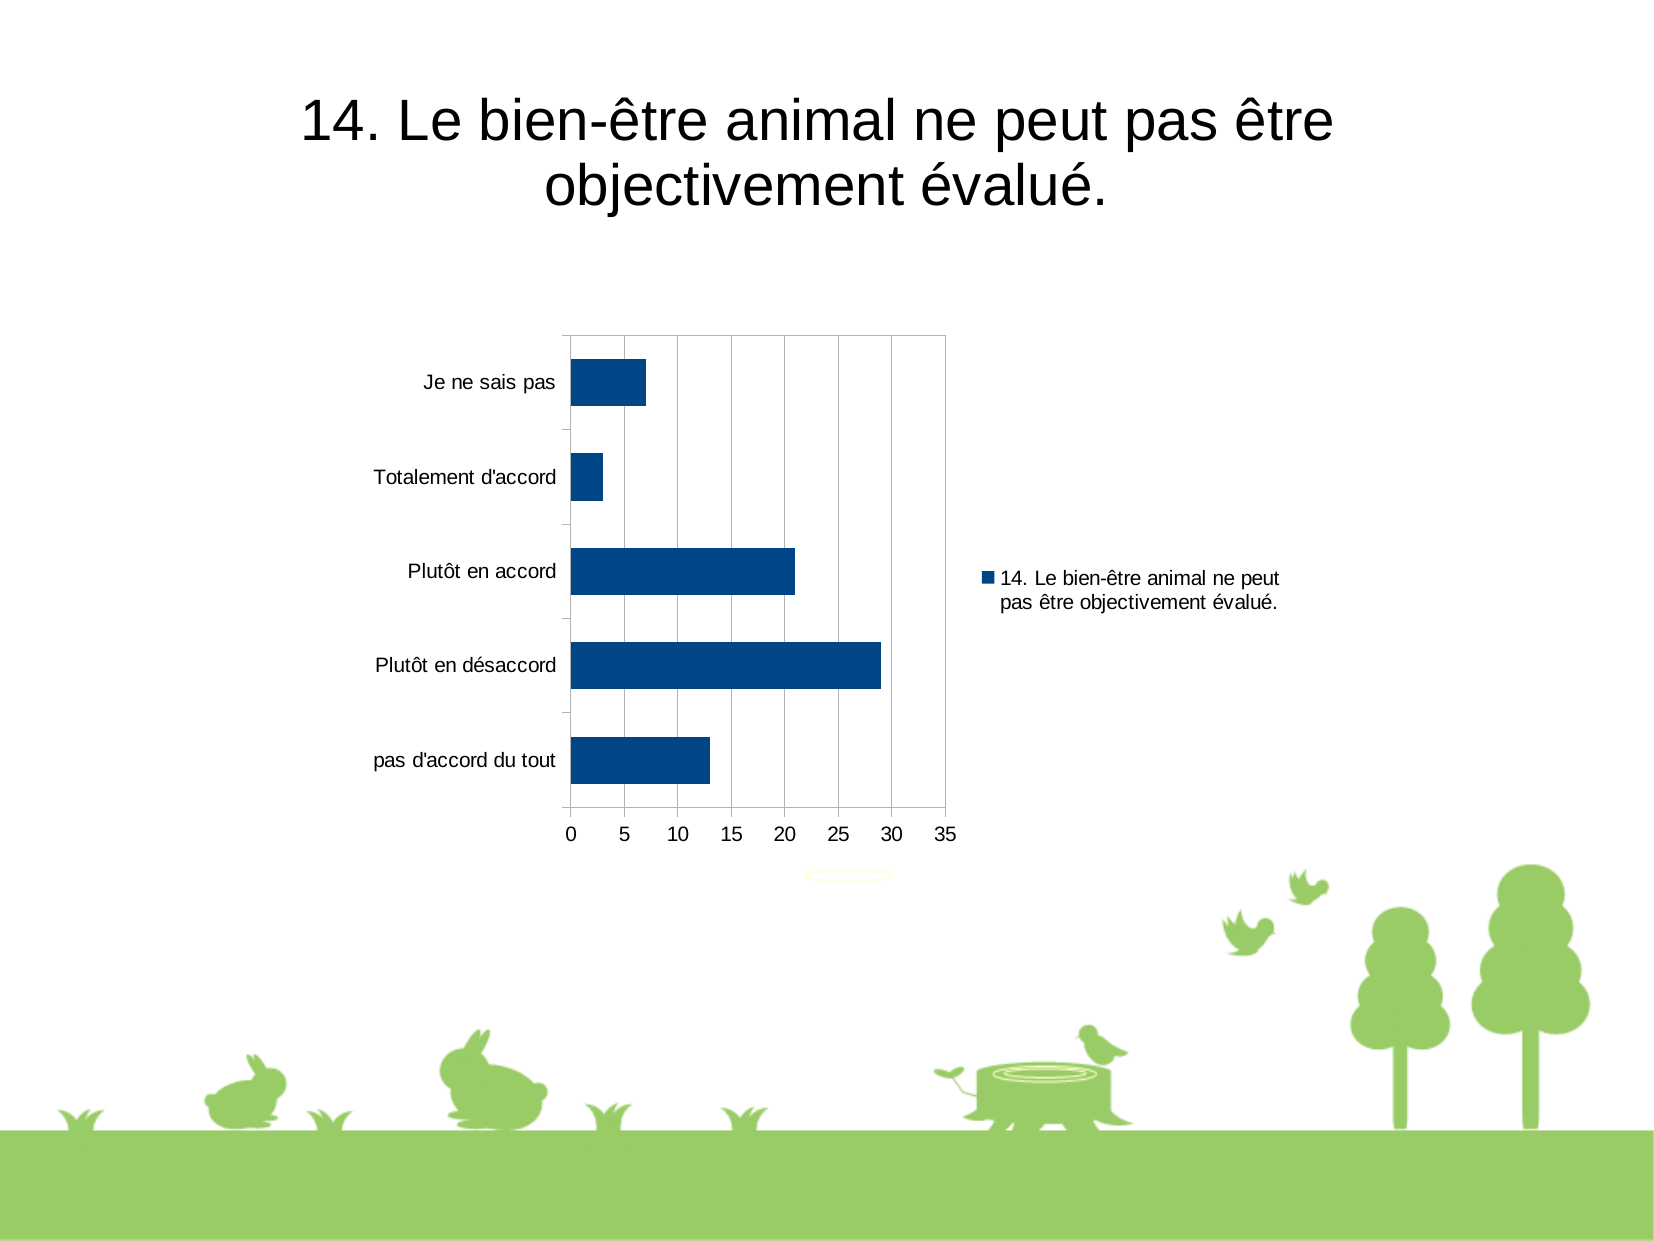

# 14. Le bien-être animal ne peut pas être objectivement évalué.
### Chart
| Category | 14. Le bien-être animal ne peut pas être objectivement évalué. |
|---|---|
| pas d'accord du tout | 13.0 |
| Plutôt en désaccord | 29.0 |
| Plutôt en accord | 21.0 |
| Totalement d'accord | 3.0 |
| Je ne sais pas | 7.0 |